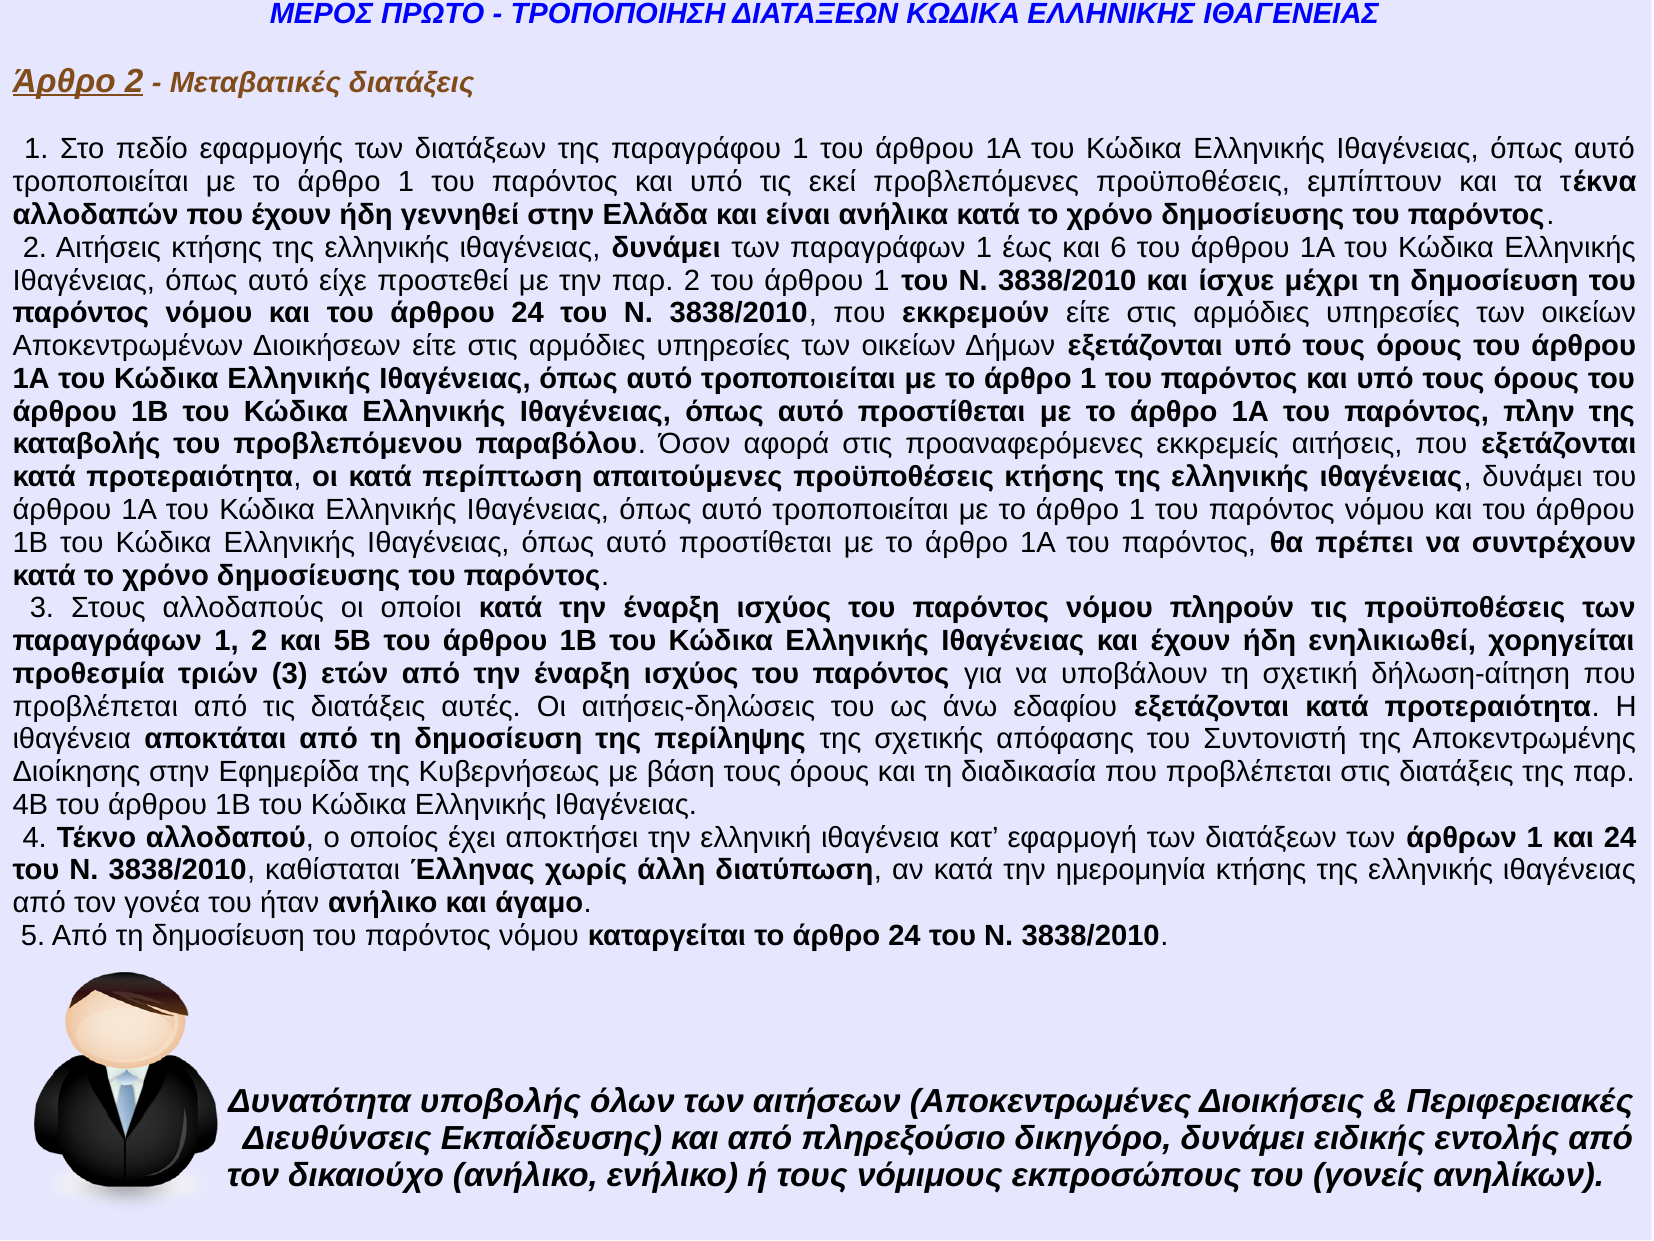

NOMOΣ 4332/2015 (ΦΕΚ Α' 76/09.07.2015)
 Τροποποίηση διατάξεων Κώδικα Ελληνικής Ιθαγένειας-Τροποποίηση του Ν. 4251/2014
ΜΕΡΟΣ ΠΡΩΤΟ - ΤΡΟΠΟΠΟΙΗΣΗ ΔΙΑΤΑΞΕΩΝ ΚΩΔΙΚΑ ΕΛΛΗΝΙΚΗΣ ΙΘΑΓΕΝΕΙΑΣ
Άρθρο 2 - Μεταβατικές διατάξεις
 1. Στο πεδίο εφαρμογής των διατάξεων της παραγράφου 1 του άρθρου 1Α του Κώδικα Ελληνικής Ιθαγένειας, όπως αυτό τροποποιείται με το άρθρο 1 του παρόντος και υπό τις εκεί προβλεπόμενες προϋποθέσεις, εμπίπτουν και τα τέκνα αλλοδαπών που έχουν ήδη γεννηθεί στην Ελλάδα και είναι ανήλικα κατά το χρόνο δημοσίευσης του παρόντος.
 2. Αιτήσεις κτήσης της ελληνικής ιθαγένειας, δυνάμει των παραγράφων 1 έως και 6 του άρθρου 1Α του Κώδικα Ελληνικής Ιθαγένειας, όπως αυτό είχε προστεθεί με την παρ. 2 του άρθρου 1 του Ν. 3838/2010 και ίσχυε μέχρι τη δημοσίευση του παρόντος νόμου και του άρθρου 24 του Ν. 3838/2010, που εκκρεμούν είτε στις αρμόδιες υπηρεσίες των οικείων Αποκεντρωμένων Διοικήσεων είτε στις αρμόδιες υπηρεσίες των οικείων Δήμων εξετάζονται υπό τους όρους του άρθρου 1Α του Κώδικα Ελληνικής Ιθαγένειας, όπως αυτό τροποποιείται με το άρθρο 1 του παρόντος και υπό τους όρους του άρθρου 1Β του Κώδικα Ελληνικής Ιθαγένειας, όπως αυτό προστίθεται με το άρθρο 1Α του παρόντος, πλην της καταβολής του προβλεπόμενου παραβόλου. Όσον αφορά στις προαναφερόμενες εκκρεμείς αιτήσεις, που εξετάζονται κατά προτεραιότητα, οι κατά περίπτωση απαιτούμενες προϋποθέσεις κτήσης της ελληνικής ιθαγένειας, δυνάμει του άρθρου 1Α του Κώδικα Ελληνικής Ιθαγένειας, όπως αυτό τροποποιείται με το άρθρο 1 του παρόντος νόμου και του άρθρου 1Β του Κώδικα Ελληνικής Ιθαγένειας, όπως αυτό προστίθεται με το άρθρο 1Α του παρόντος, θα πρέπει να συντρέχουν κατά το χρόνο δημοσίευσης του παρόντος.
 3. Στους αλλοδαπούς οι οποίοι κατά την έναρξη ισχύος του παρόντος νόμου πληρούν τις προϋποθέσεις των παραγράφων 1, 2 και 5Β του άρθρου 1Β του Κώδικα Ελληνικής Ιθαγένειας και έχουν ήδη ενηλικιωθεί, χορηγείται προθεσμία τριών (3) ετών από την έναρξη ισχύος του παρόντος για να υποβάλουν τη σχετική δήλωση-αίτηση που προβλέπεται από τις διατάξεις αυτές. Οι αιτήσεις-δηλώσεις του ως άνω εδαφίου εξετάζονται κατά προτεραιότητα. Η ιθαγένεια αποκτάται από τη δημοσίευση της περίληψης της σχετικής απόφασης του Συντονιστή της Αποκεντρωμένης Διοίκησης στην Εφημερίδα της Κυβερνήσεως με βάση τους όρους και τη διαδικασία που προβλέπεται στις διατάξεις της παρ. 4Β του άρθρου 1Β του Κώδικα Ελληνικής Ιθαγένειας.
 4. Τέκνο αλλοδαπού, ο οποίος έχει αποκτήσει την ελληνική ιθαγένεια κατ’ εφαρμογή των διατάξεων των άρθρων 1 και 24 του Ν. 3838/2010, καθίσταται Έλληνας χωρίς άλλη διατύπωση, αν κατά την ημερομηνία κτήσης της ελληνικής ιθαγένειας από τον γονέα του ήταν ανήλικο και άγαμο.
 5. Από τη δημοσίευση του παρόντος νόμου καταργείται το άρθρο 24 του Ν. 3838/2010.
 Δυνατότητα υποβολής όλων των αιτήσεων (Αποκεντρωμένες Διοικήσεις & Περιφερειακές Διευθύνσεις Εκπαίδευσης) και από πληρεξούσιο δικηγόρο, δυνάμει ειδικής εντολής από τον δικαιούχο (ανήλικο, ενήλικο) ή τους νόμιμους εκπροσώπους του (γονείς ανηλίκων).